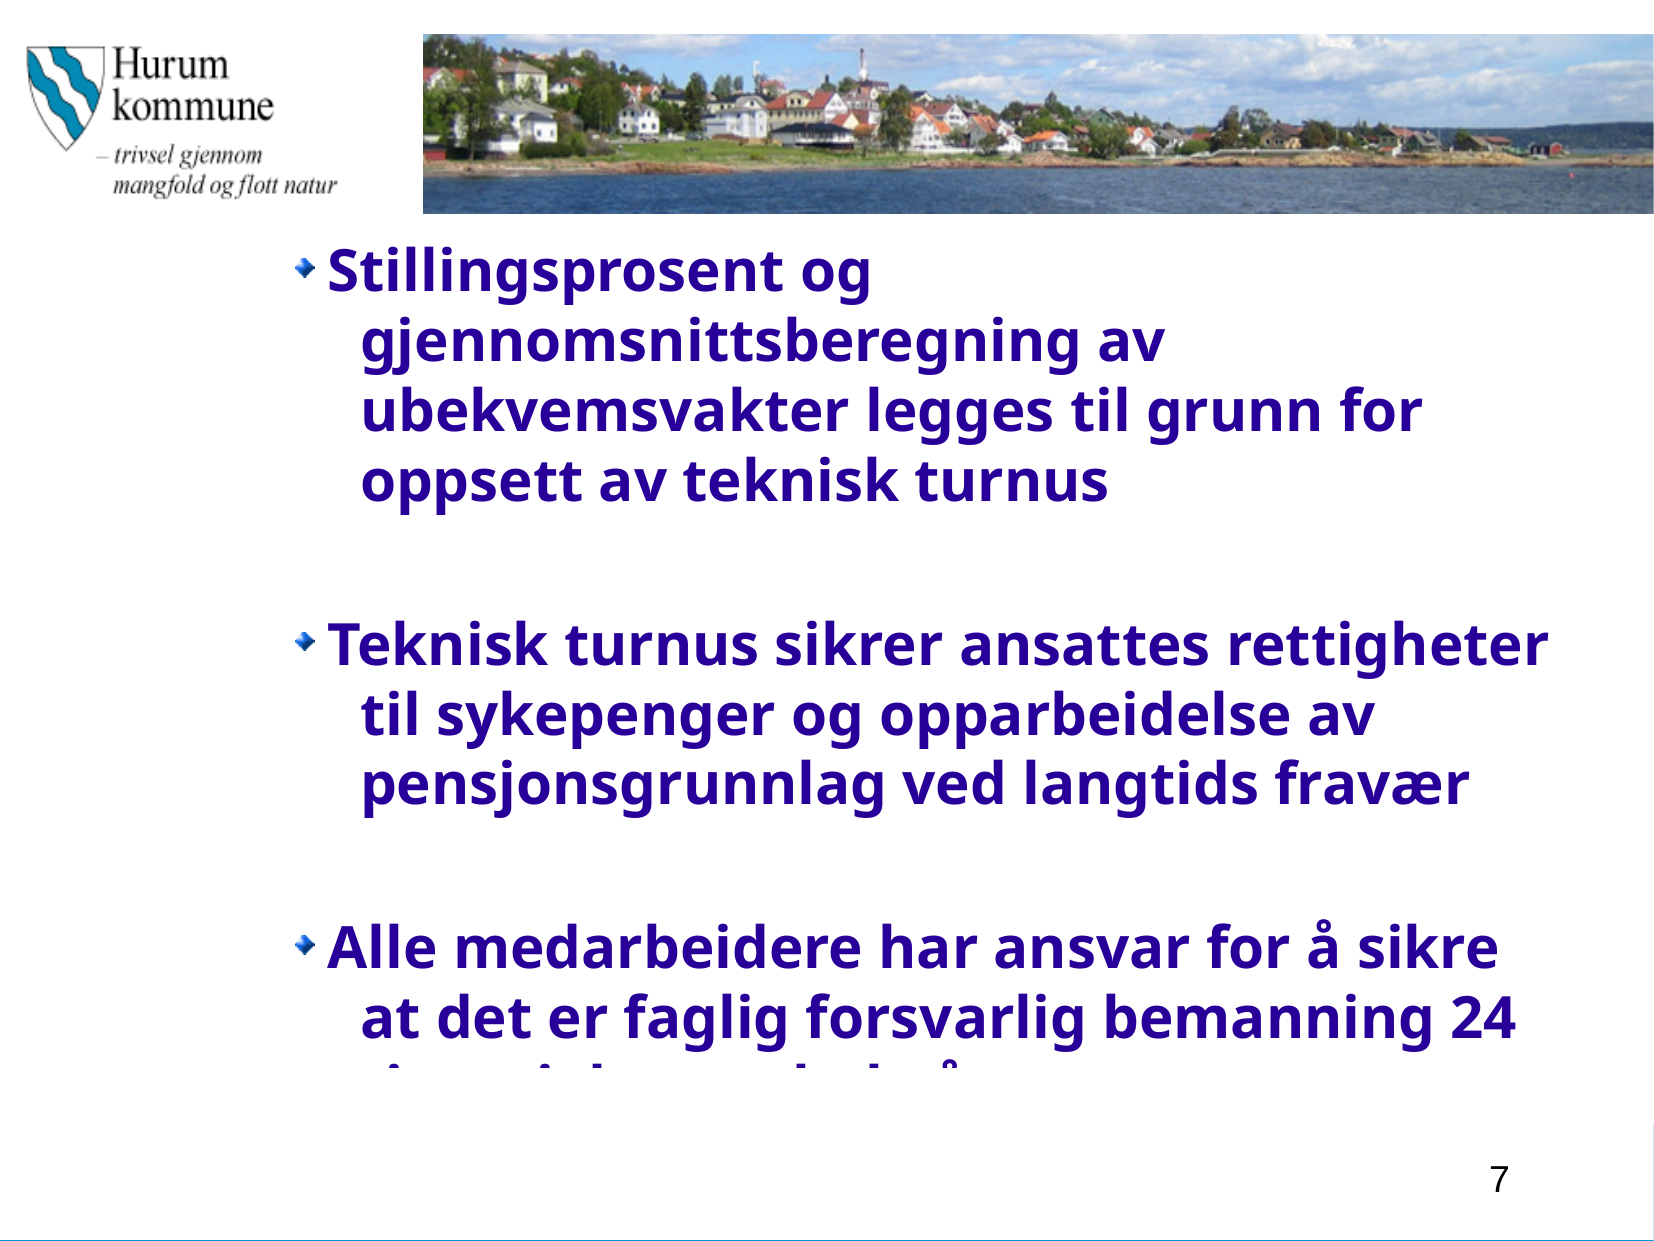

# Stillingsprosent og gjennomsnittsberegning av ubekvemsvakter legges til grunn for oppsett av teknisk turnus
Teknisk turnus sikrer ansattes rettigheter til sykepenger og opparbeidelse av pensjonsgrunnlag ved langtids fravær
Alle medarbeidere har ansvar for å sikre at det er faglig forsvarlig bemanning 24 timer i døgnet hele året.
- trivsel gjennom mangfold og flott natur